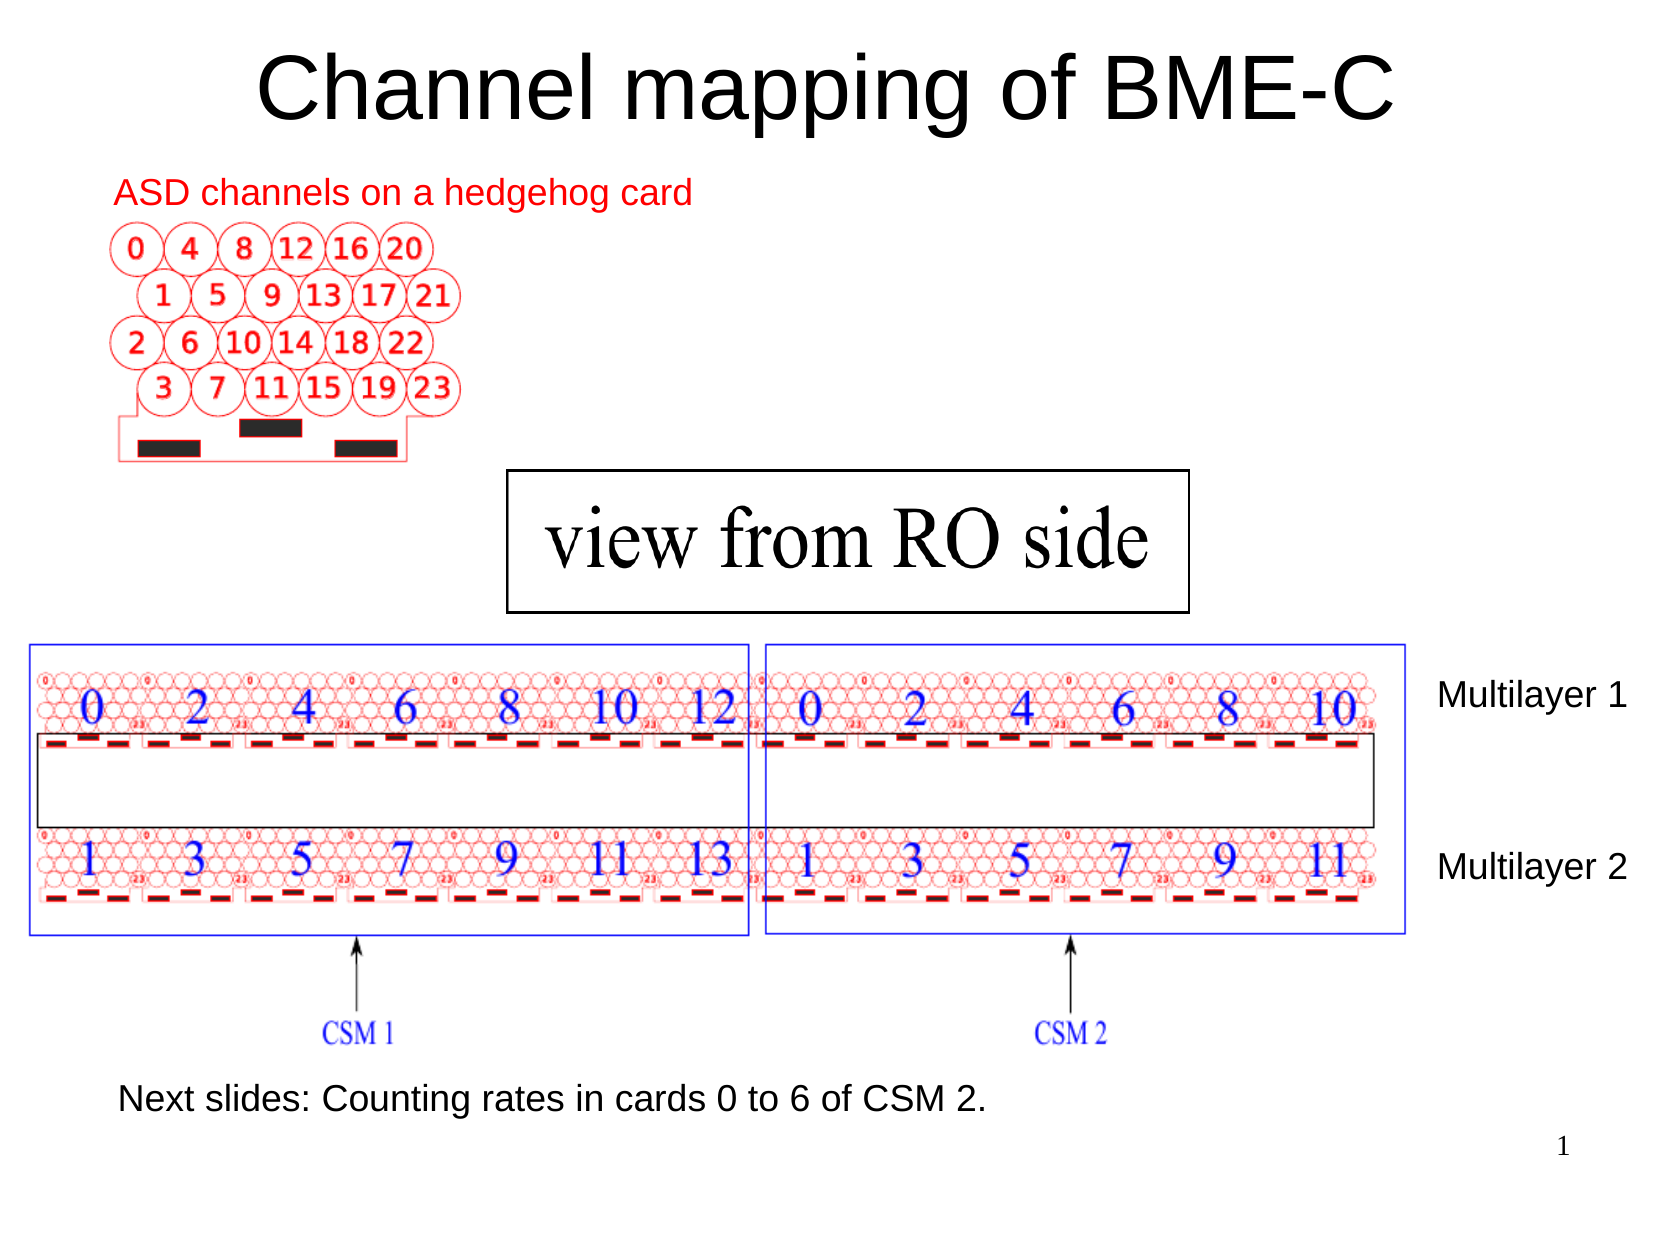

# Channel mapping of BME-C
ASD channels on a hedgehog card
Multilayer 1
Multilayer 2
Next slides: Counting rates in cards 0 to 6 of CSM 2.
1